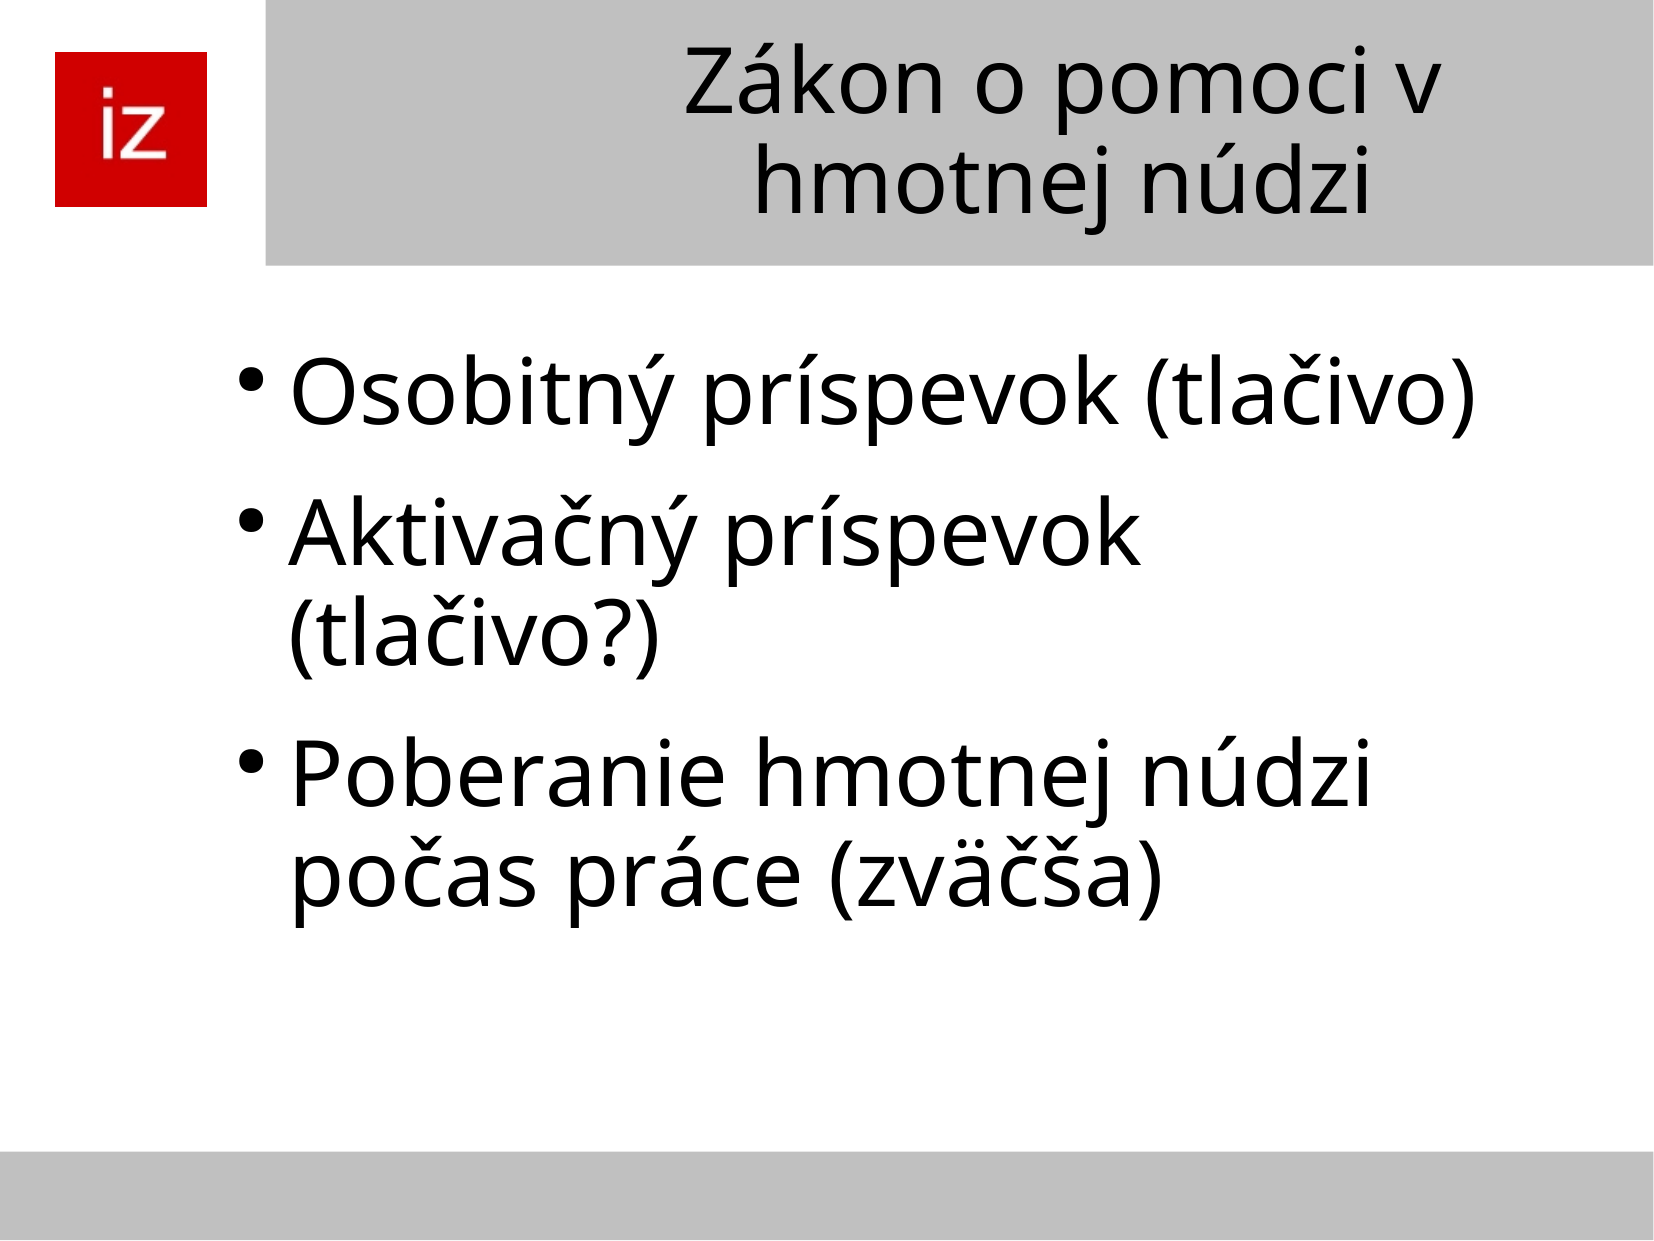

# Zákon o pomoci v hmotnej núdzi
Osobitný príspevok (tlačivo)
Aktivačný príspevok (tlačivo?)
Poberanie hmotnej núdzi počas práce (zväčša)